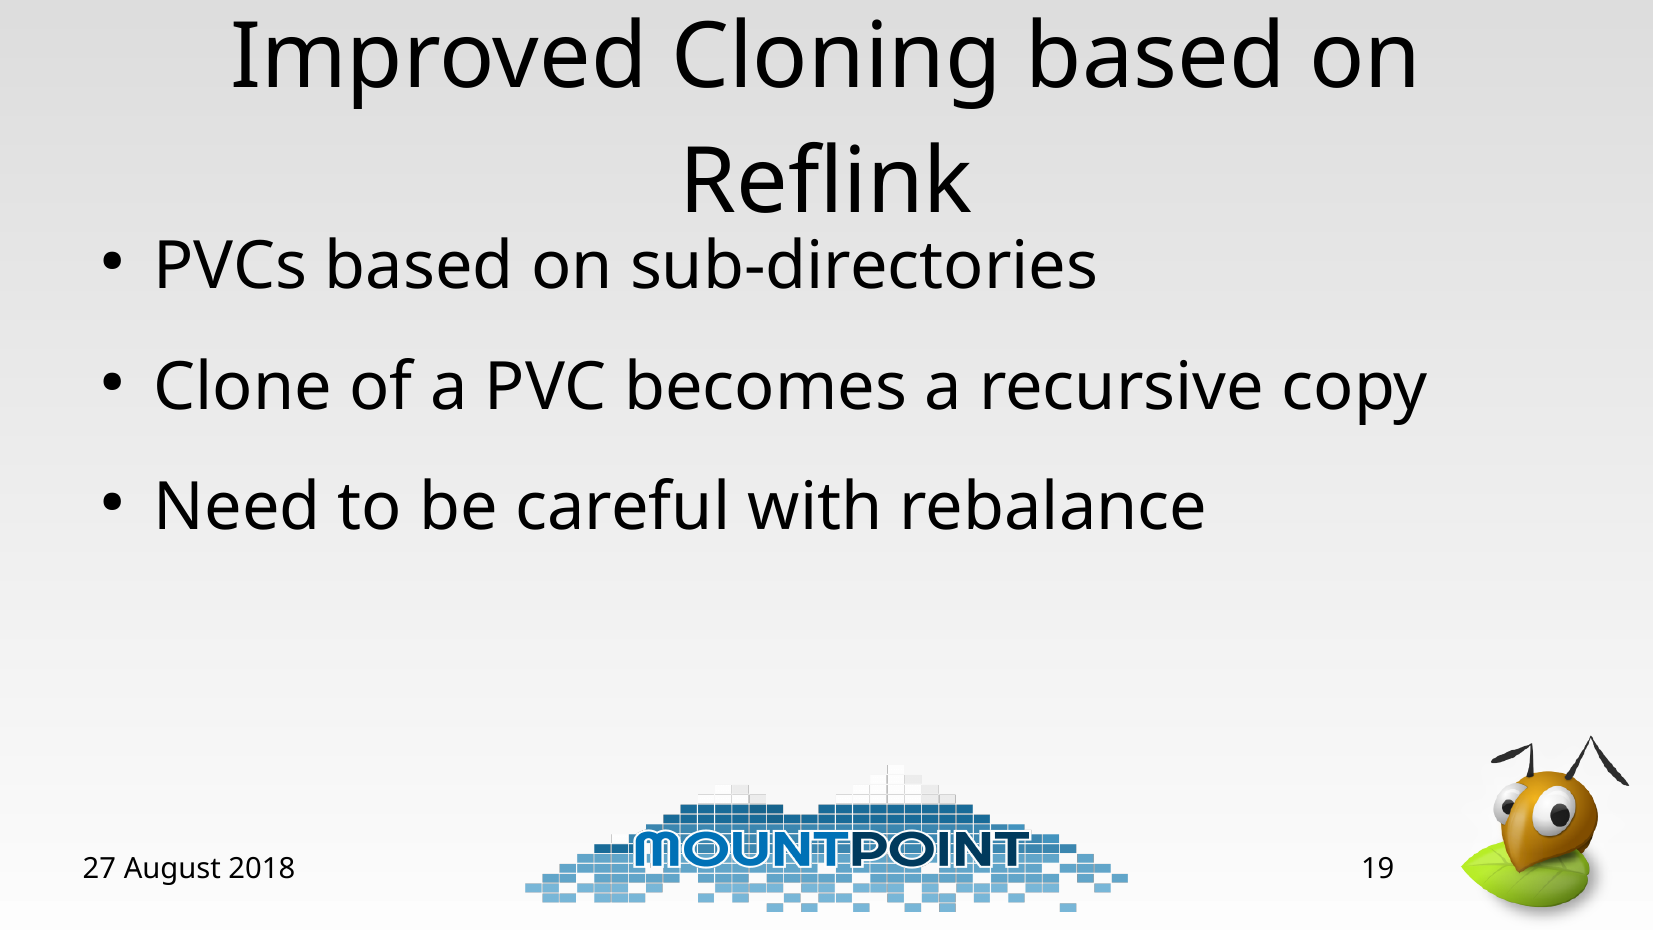

# Improved Cloning based on Reflink
PVCs based on sub-directories
Clone of a PVC becomes a recursive copy
Need to be careful with rebalance
27 August 2018
19